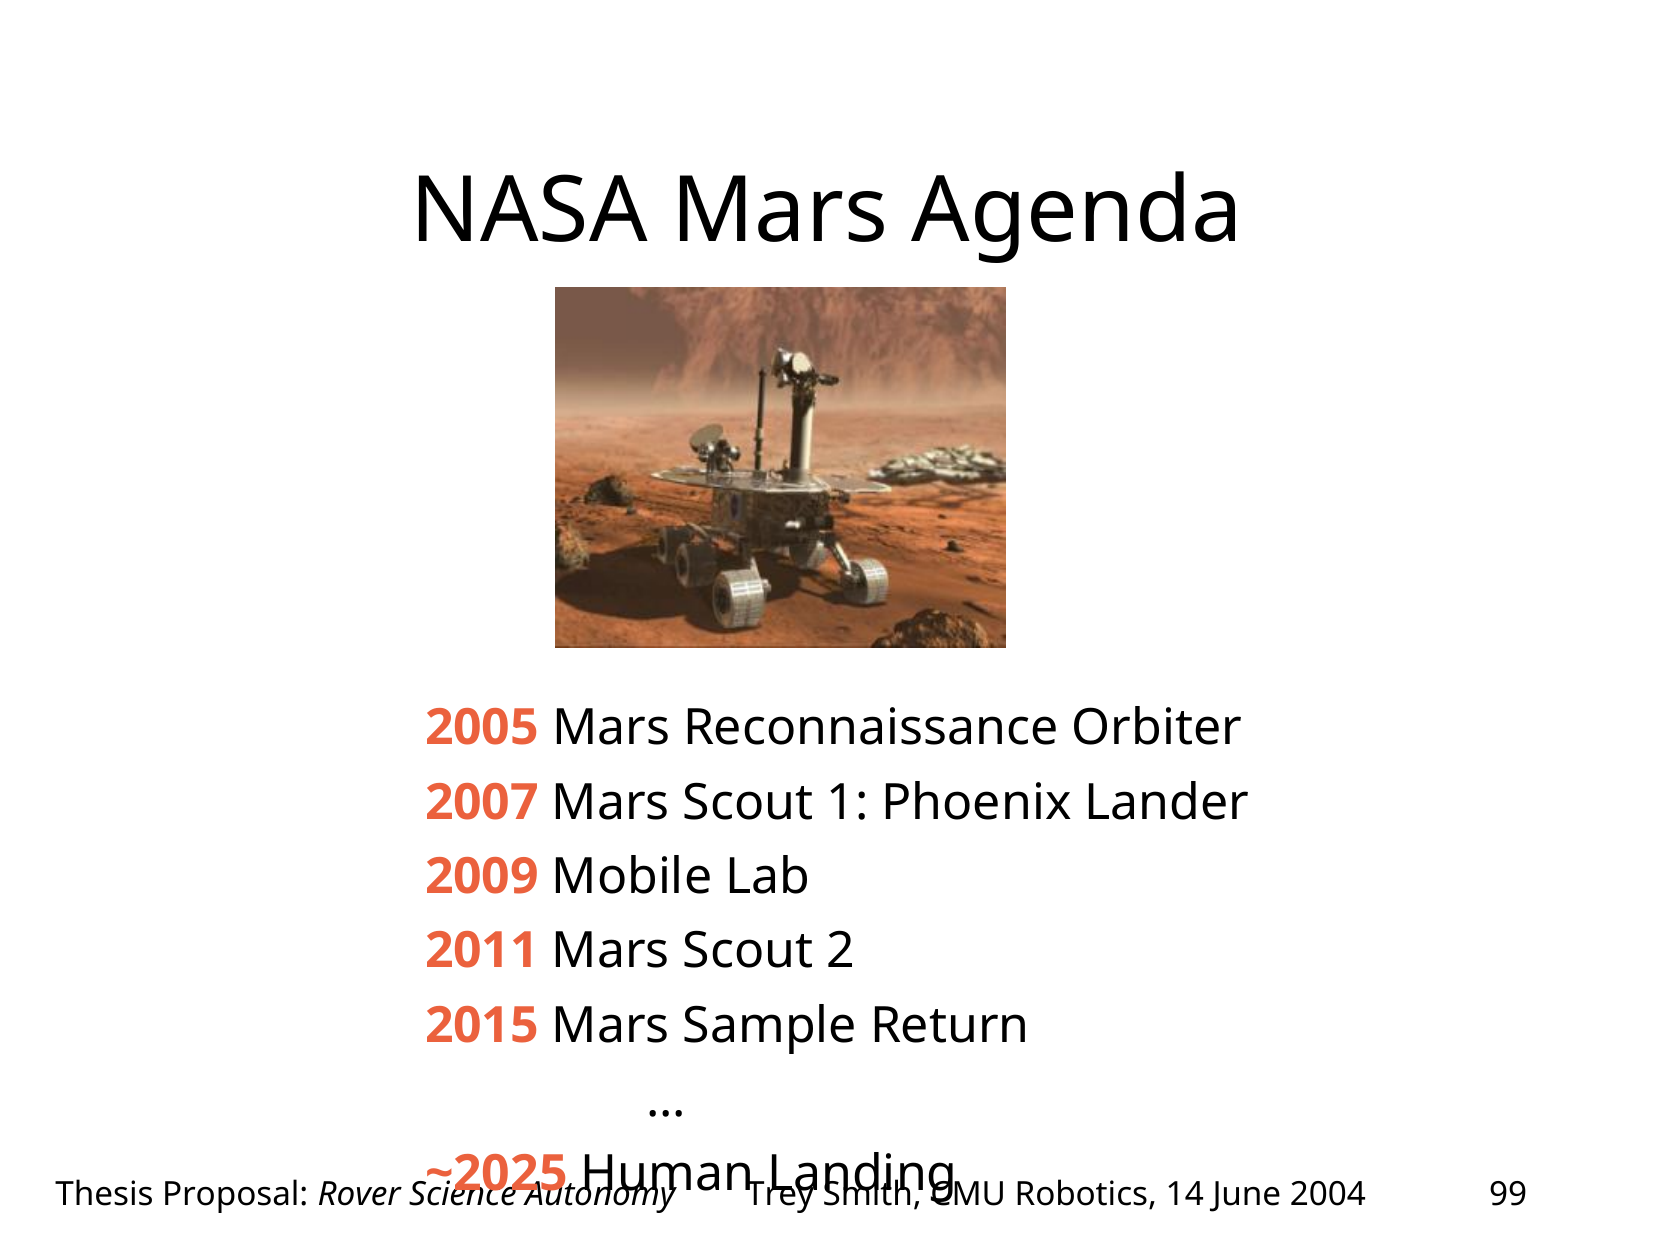

# NASA Mars Agenda
2005 Mars Reconnaissance Orbiter
2007 Mars Scout 1: Phoenix Lander
2009 Mobile Lab
2011 Mars Scout 2
2015 Mars Sample Return
 ...
~2025 Human Landing